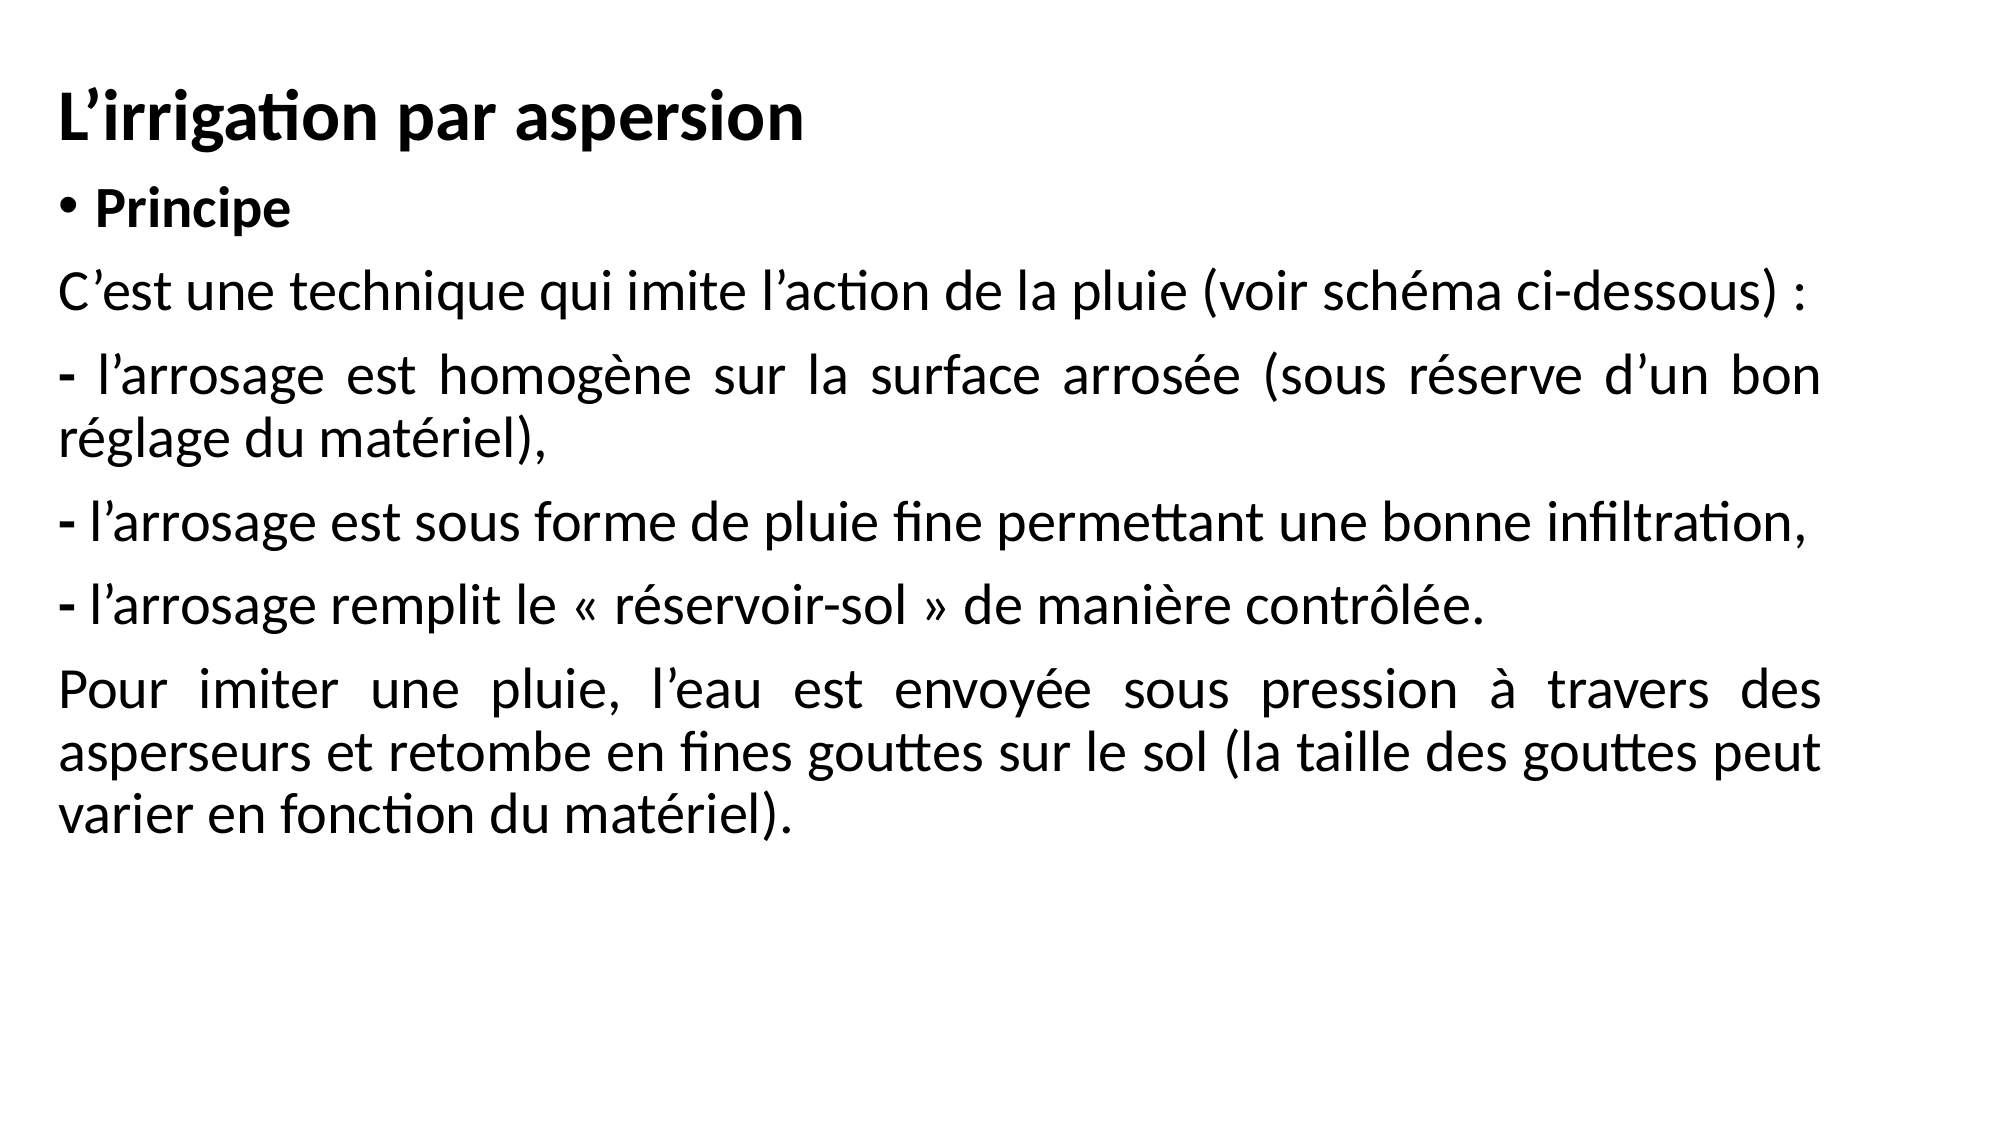

# L’irrigation par aspersion
Principe
C’est une technique qui imite l’action de la pluie (voir schéma ci-dessous) :
- l’arrosage est homogène sur la surface arrosée (sous réserve d’un bon réglage du matériel),
- l’arrosage est sous forme de pluie fine permettant une bonne infiltration,
- l’arrosage remplit le « réservoir-sol » de manière contrôlée.
Pour imiter une pluie, l’eau est envoyée sous pression à travers des asperseurs et retombe en fines gouttes sur le sol (la taille des gouttes peut varier en fonction du matériel).